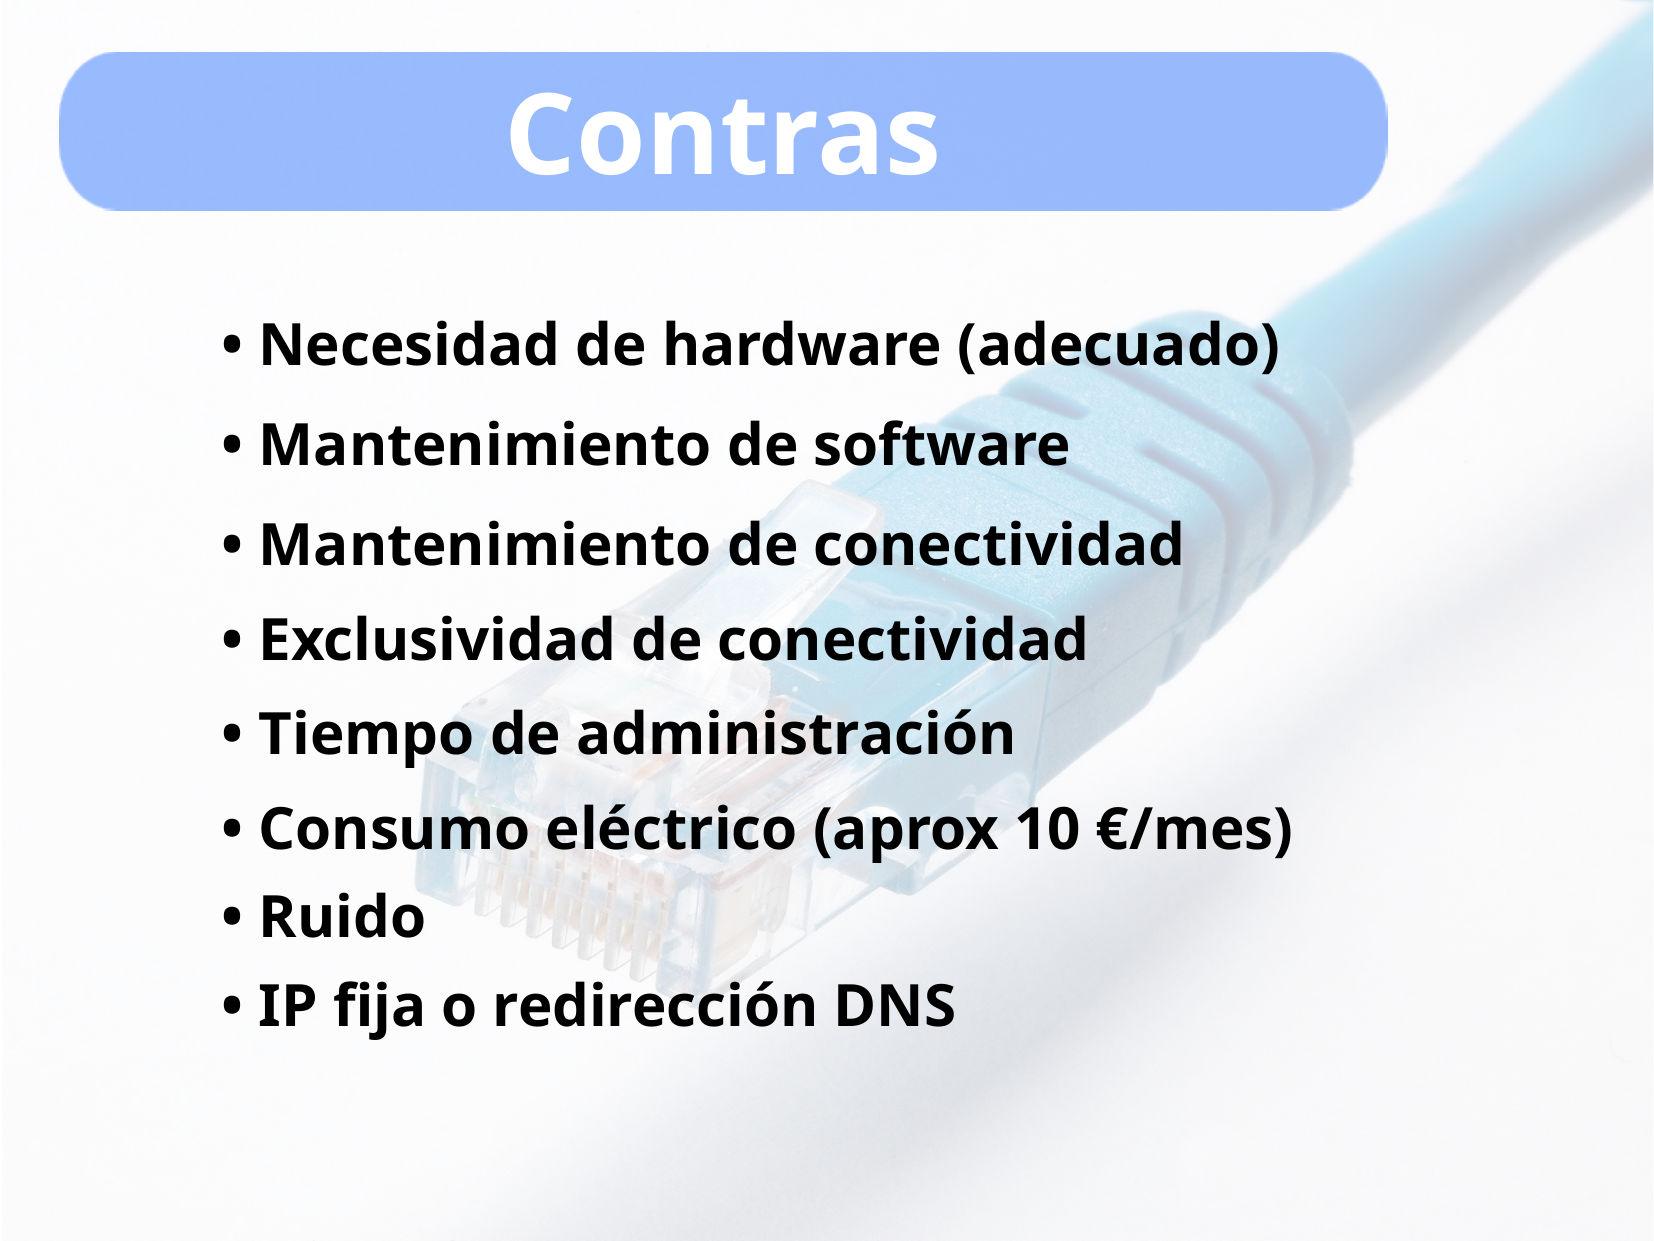

Contras
• Necesidad de hardware (adecuado)
• Mantenimiento de software
• Mantenimiento de conectividad
• Exclusividad de conectividad
• Tiempo de administración
• Consumo eléctrico (aprox 10 €/mes)
• Ruido
• IP fija o redirección DNS